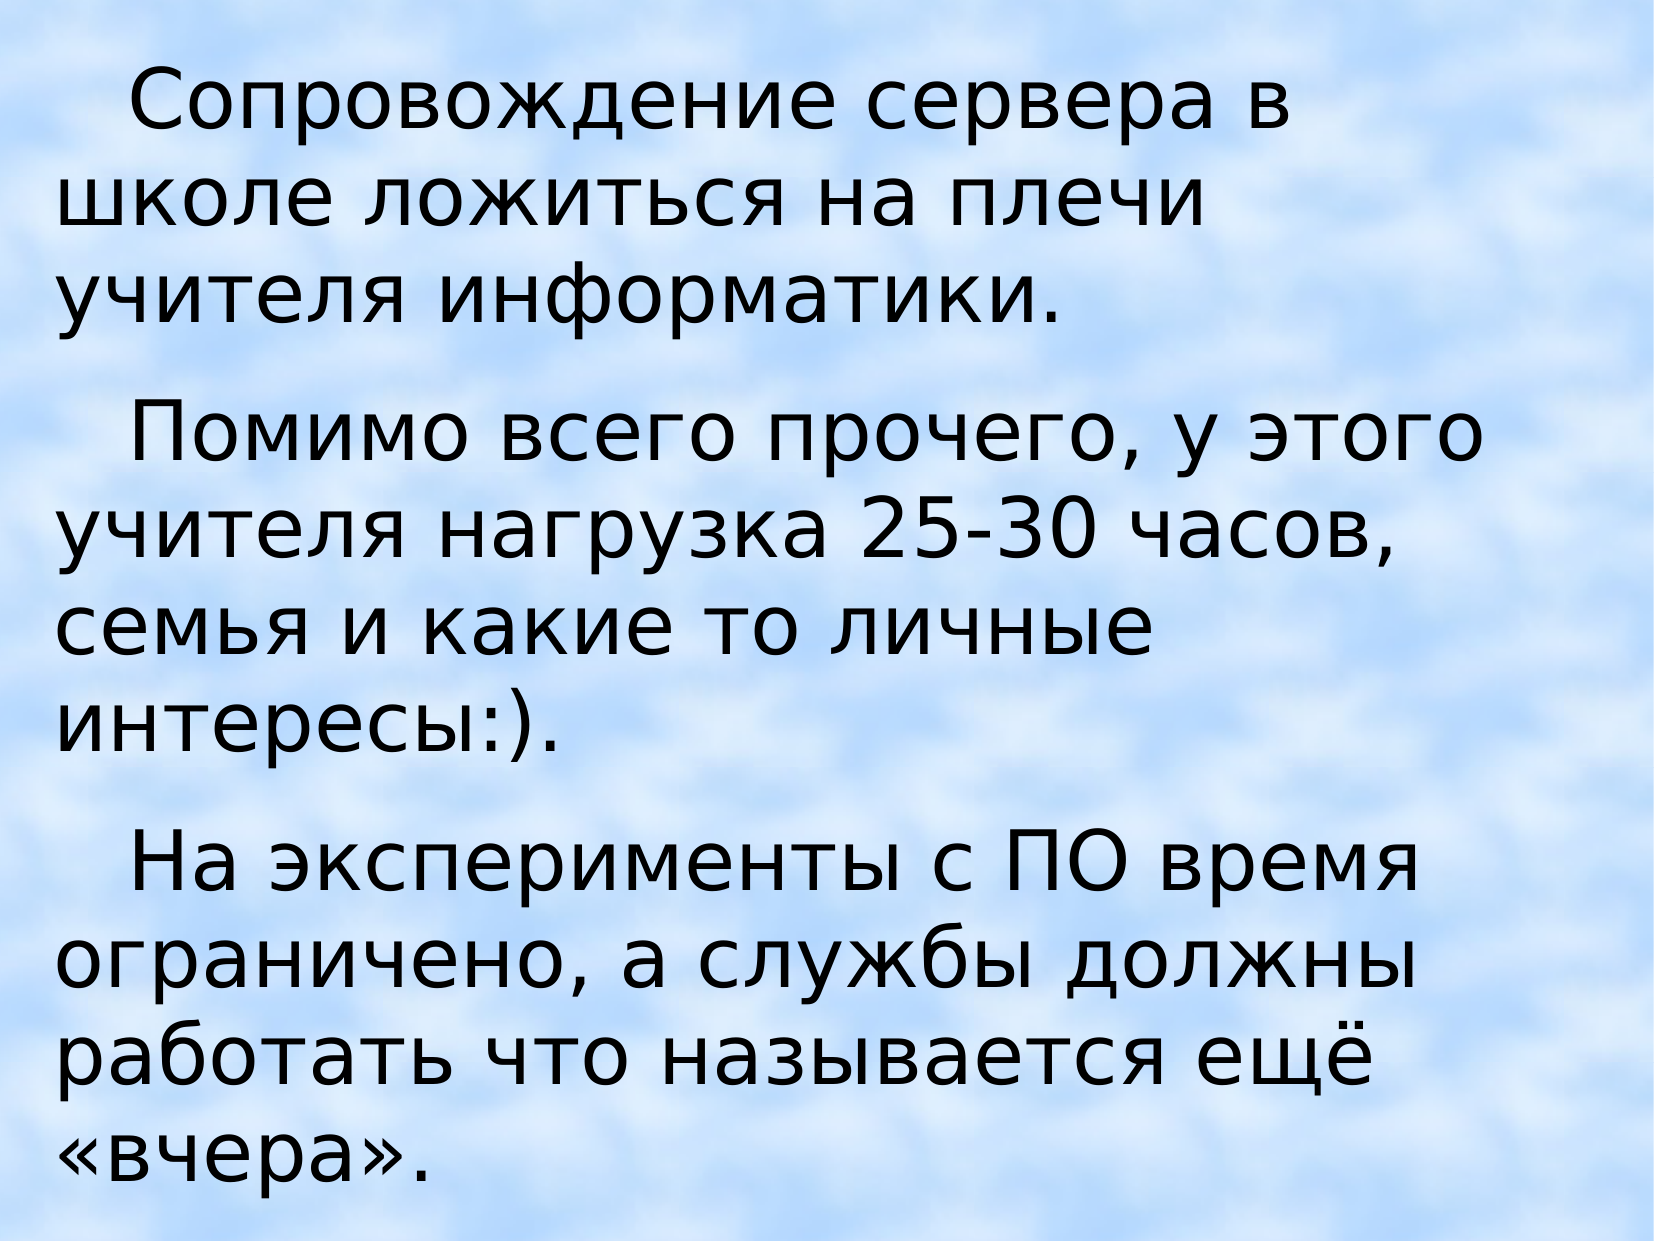

Сопровождение сервера в школе ложиться на плечи учителя информатики.
	Помимо всего прочего, у этого учителя нагрузка 25-30 часов, семья и какие то личные интересы:).
	На эксперименты с ПО время ограничено, а службы должны работать что называется ещё «вчера».